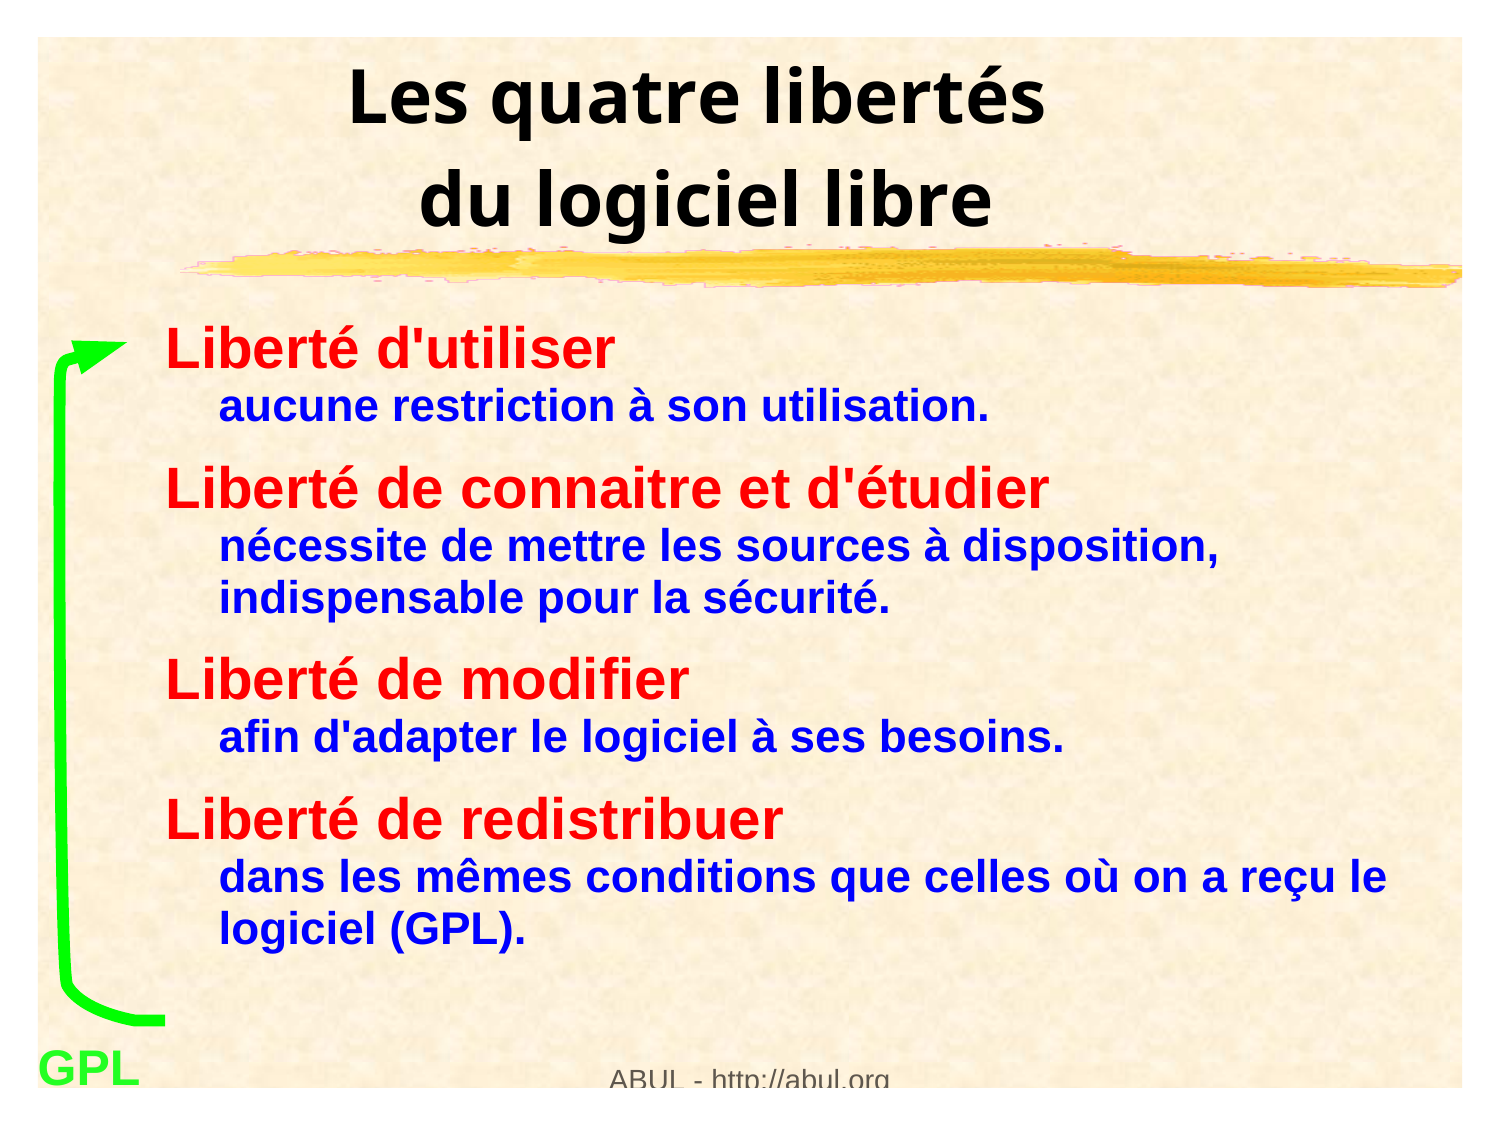

# Les quatre libertés du logiciel libre
Liberté d'utiliser
aucune restriction à son utilisation.
Liberté de connaitre et d'étudier
nécessite de mettre les sources à disposition,
indispensable pour la sécurité.
Liberté de modifier
afin d'adapter le logiciel à ses besoins.
Liberté de redistribuer
dans les mêmes conditions que celles où on a reçu le logiciel (GPL).
GPL